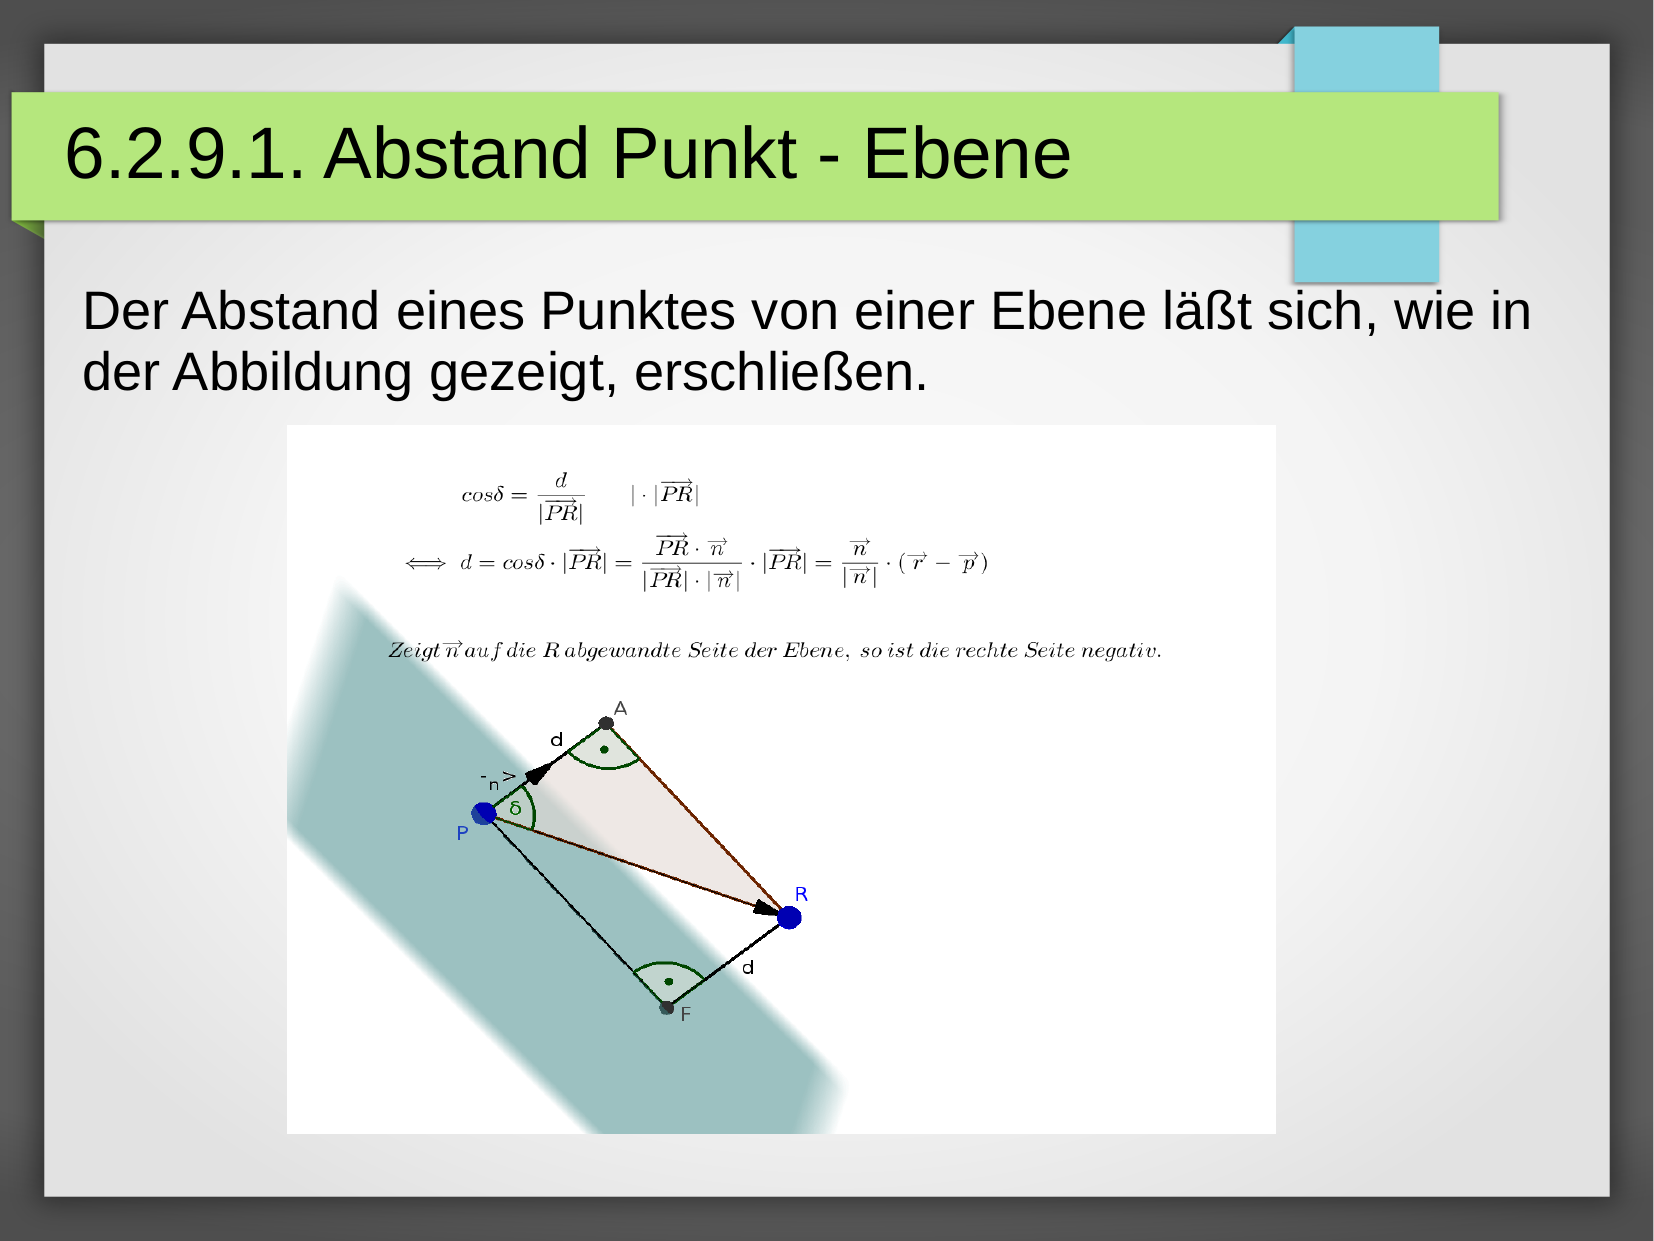

6.2.9.1. Abstand Punkt - Ebene
# Der Abstand eines Punktes von einer Ebene läßt sich, wie in der Abbildung gezeigt, erschließen.